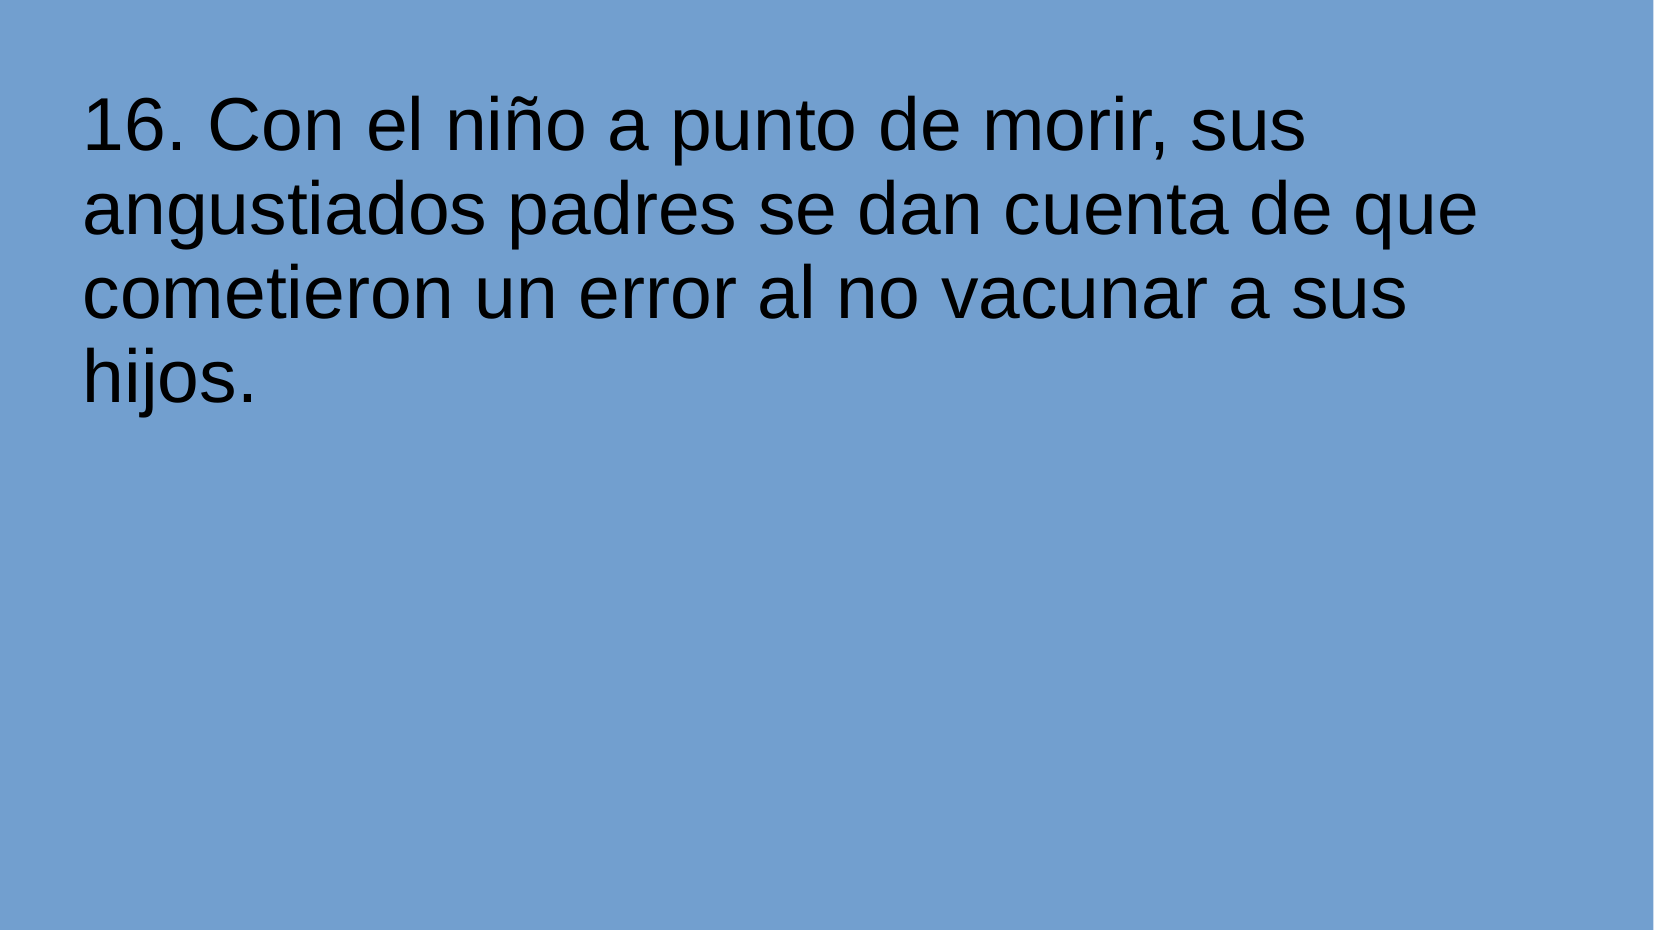

# 16. Con el niño a punto de morir, sus angustiados padres se dan cuenta de que cometieron un error al no vacunar a sus hijos.